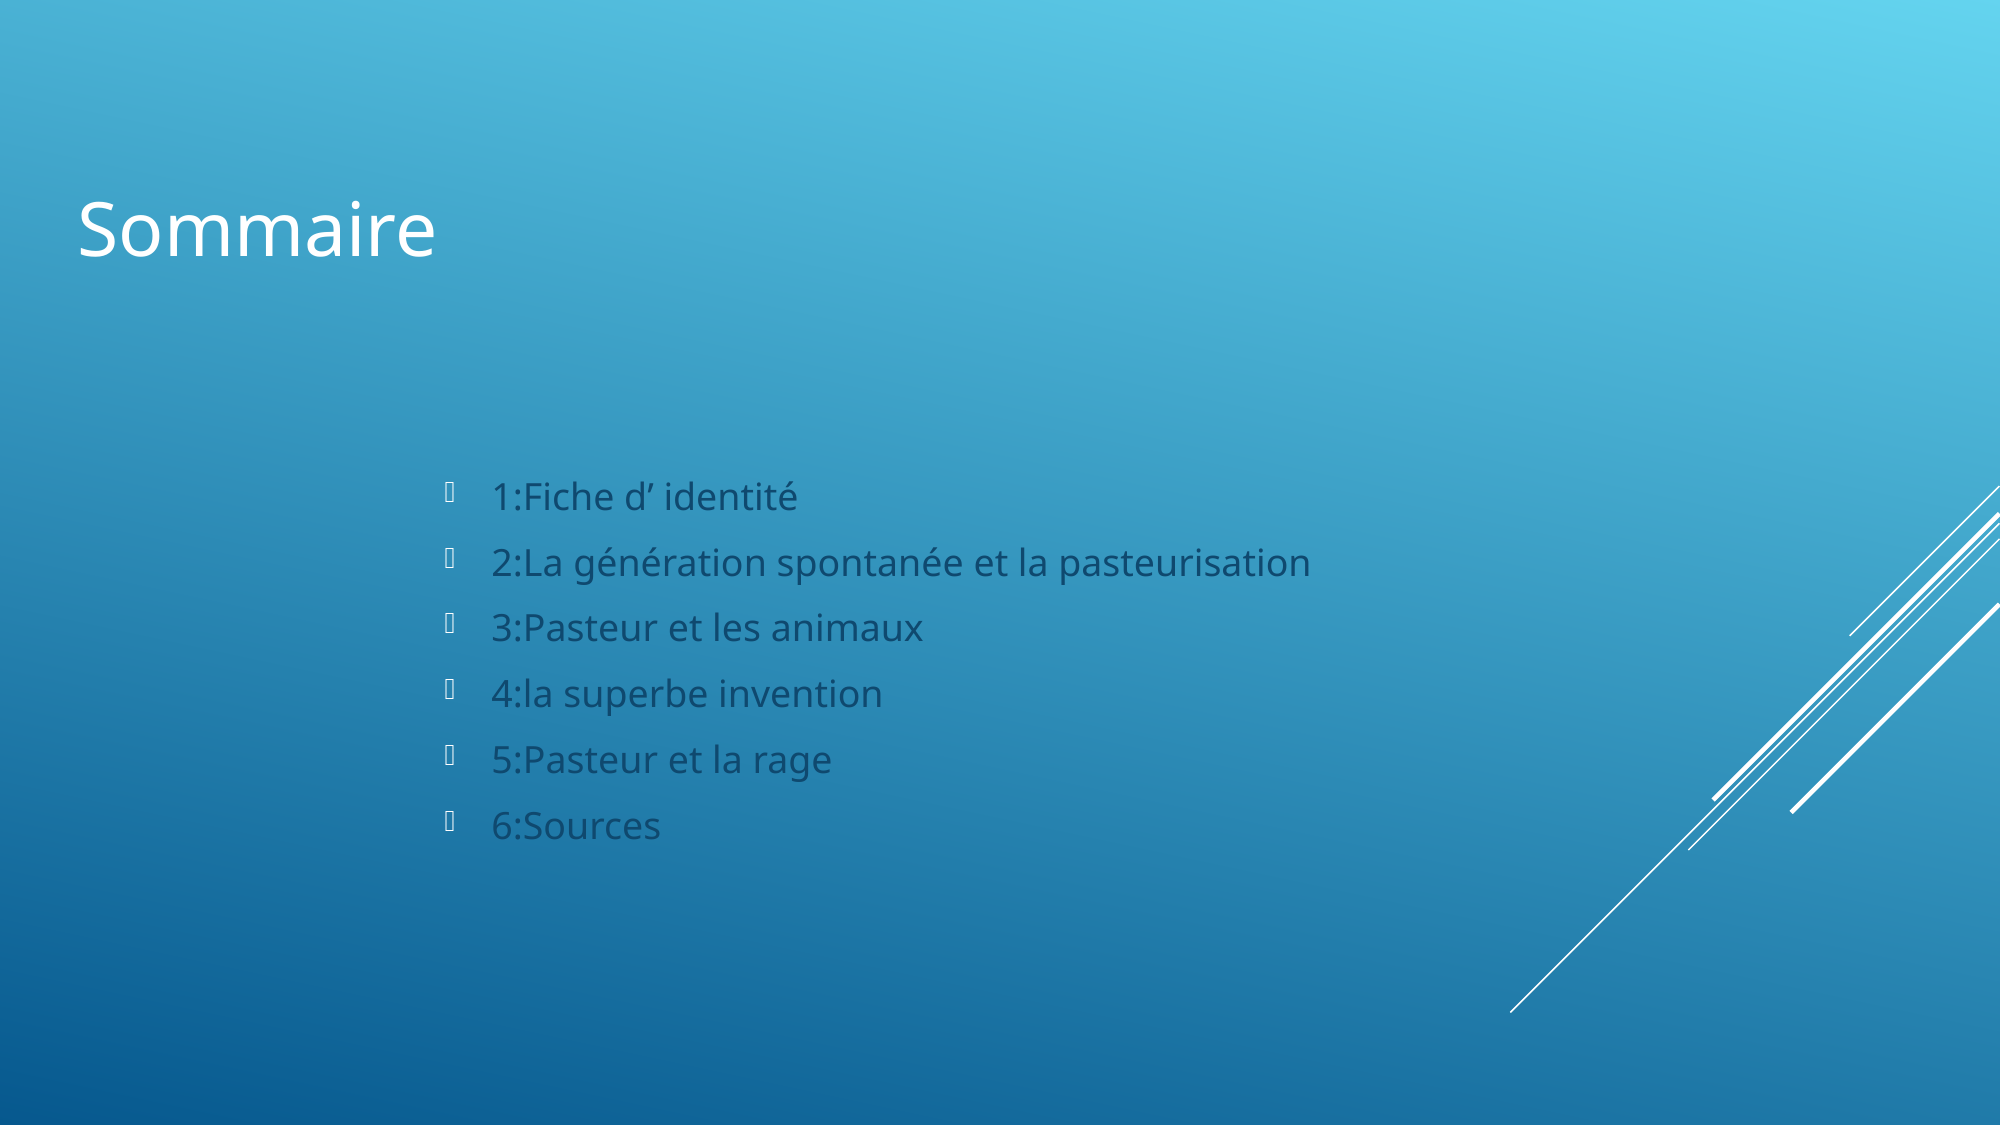

# Sommaire
1:Fiche d’ identité
2:La génération spontanée et la pasteurisation
3:Pasteur et les animaux
4:la superbe invention
5:Pasteur et la rage
6:Sources